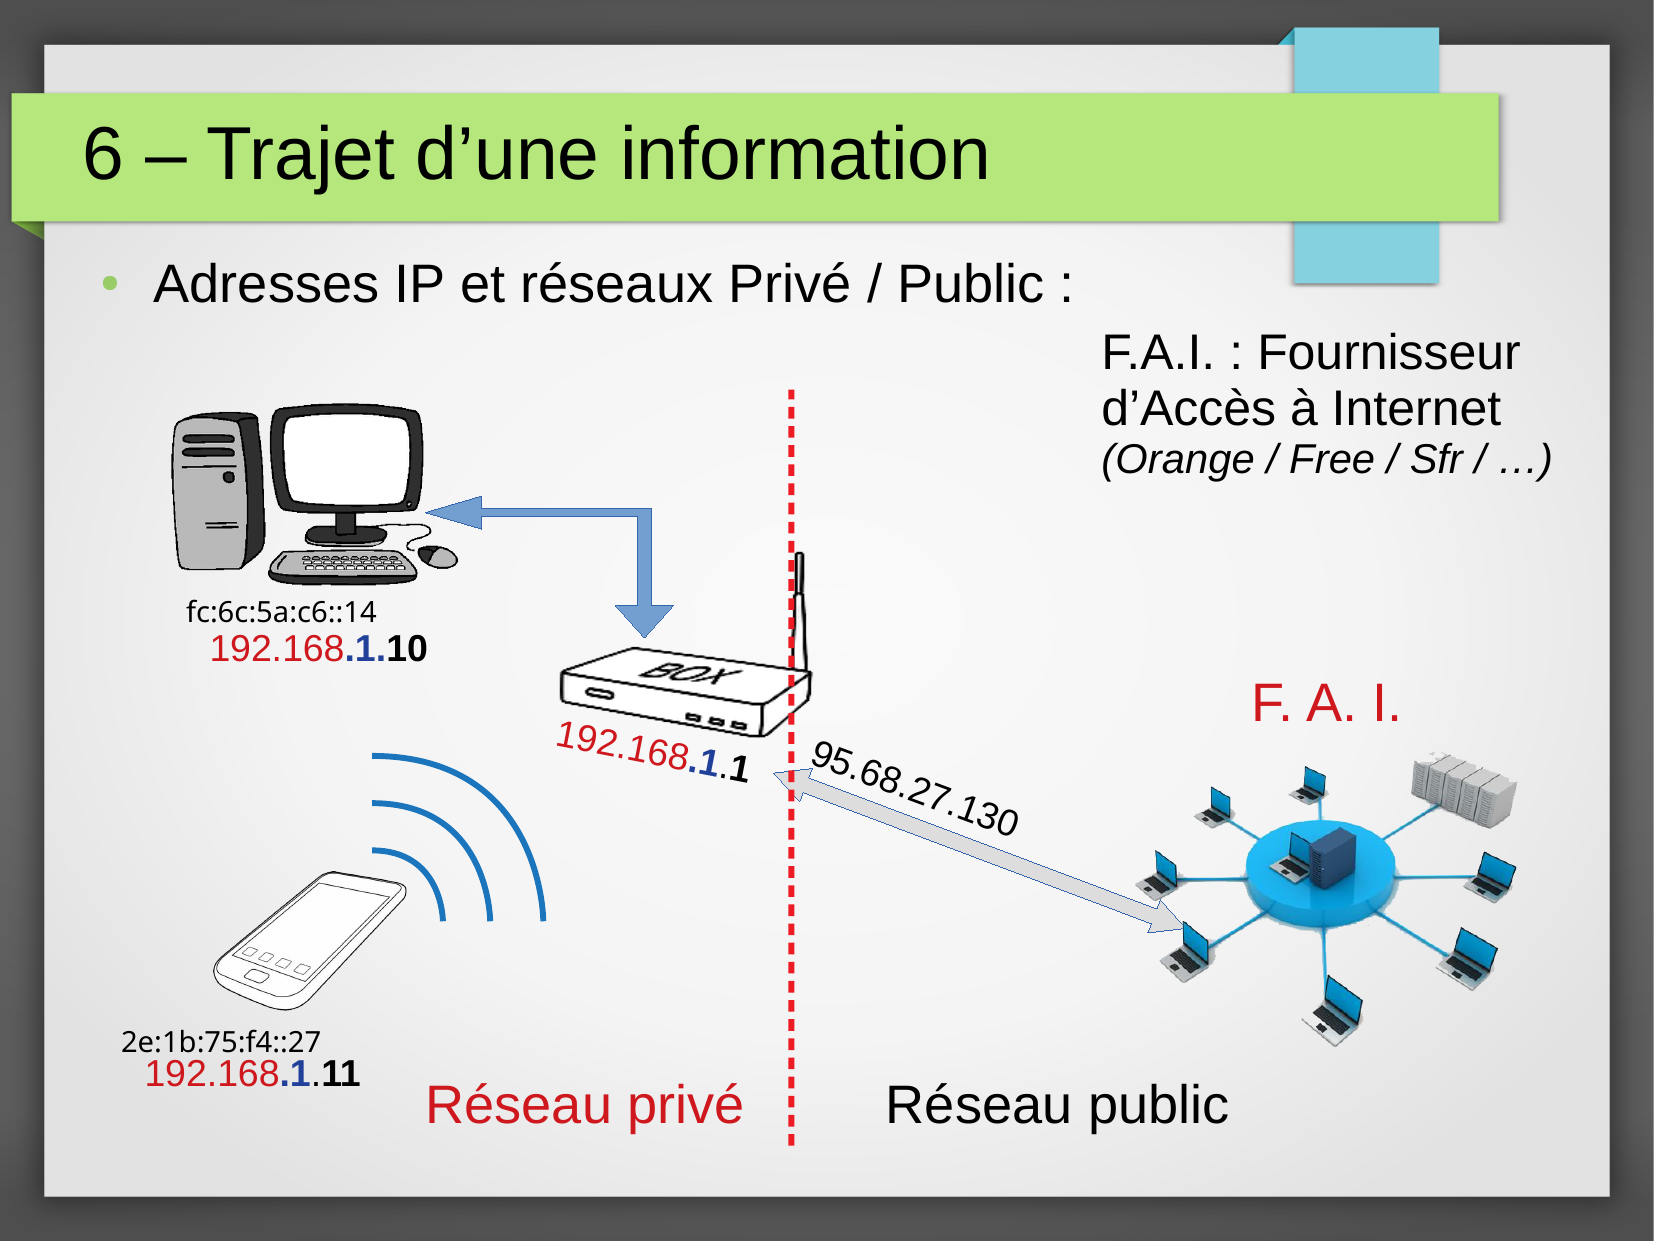

# 6 – Trajet d’une information
Adresses IP et réseaux Privé / Public :
F.A.I. : Fournisseur
d’Accès à Internet
(Orange / Free / Sfr / …)
Réseau public
fc:6c:5a:c6::14
2e:1b:75:f4::27
192.168.1.10
F. A. I.
95.68.27.130
192.168.1.1
192.168.1.11
Réseau privé